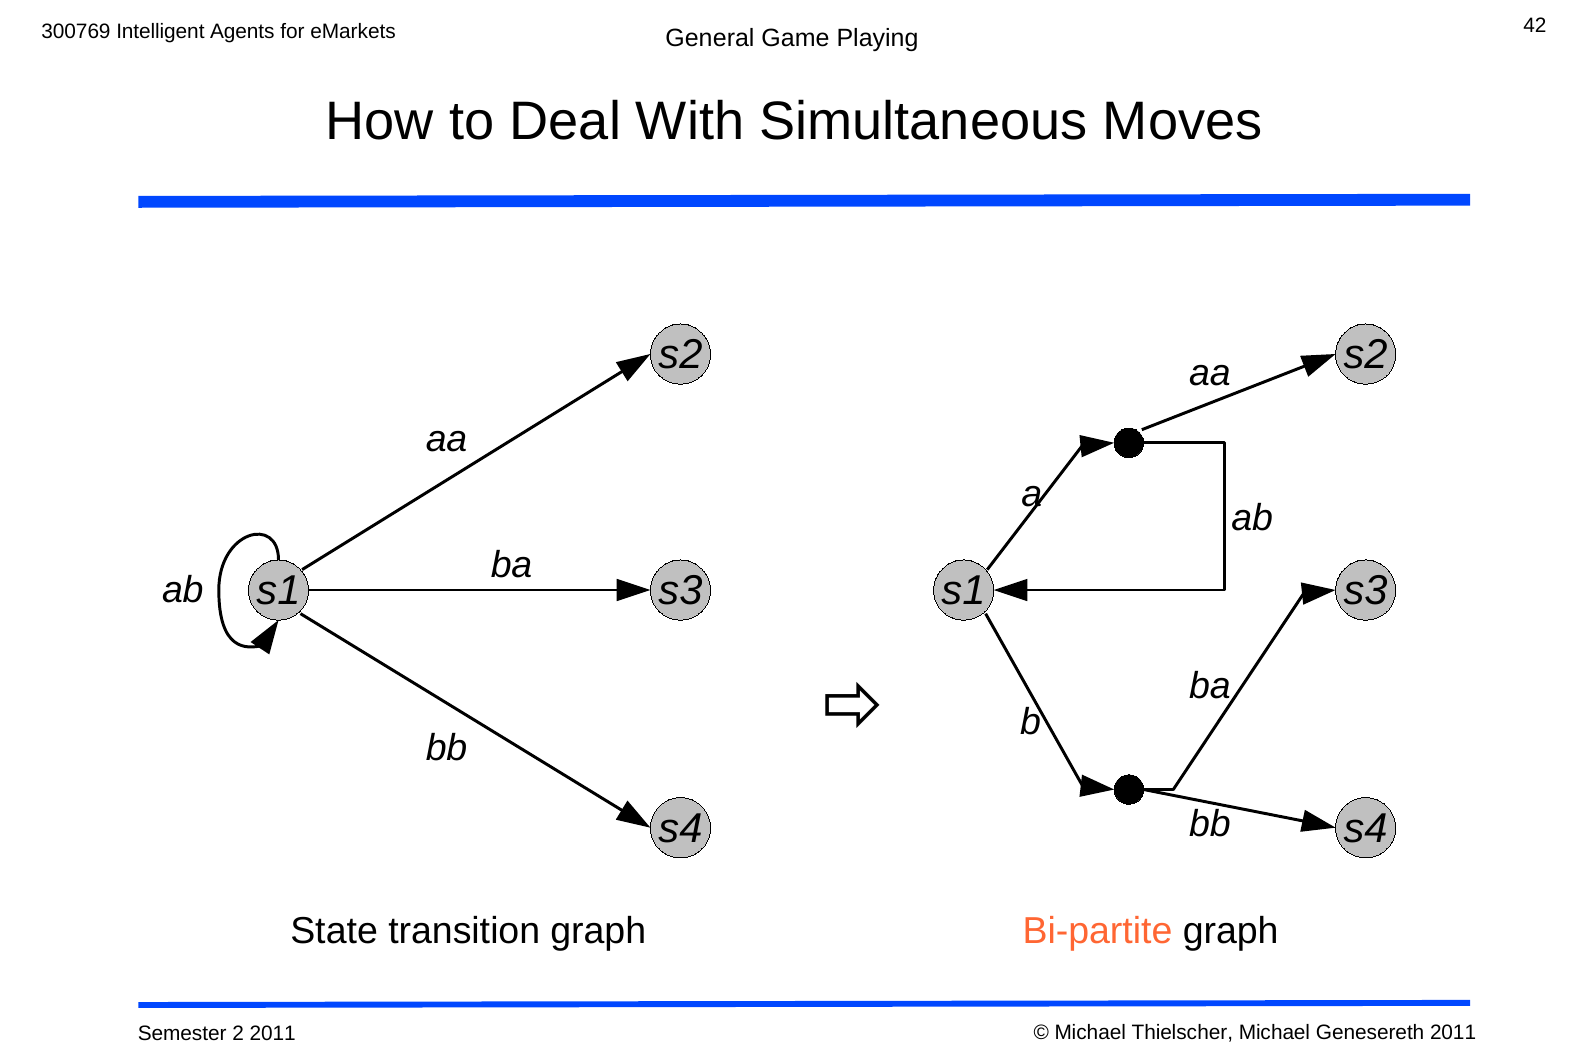

# How to Deal With Simultaneous Moves
s2
aa
ba
s1
s3
ab
bb
s4
s2
aa
a
ab
s1
s3
ba
b
s4
bb

State transition graph
Bi-partite graph